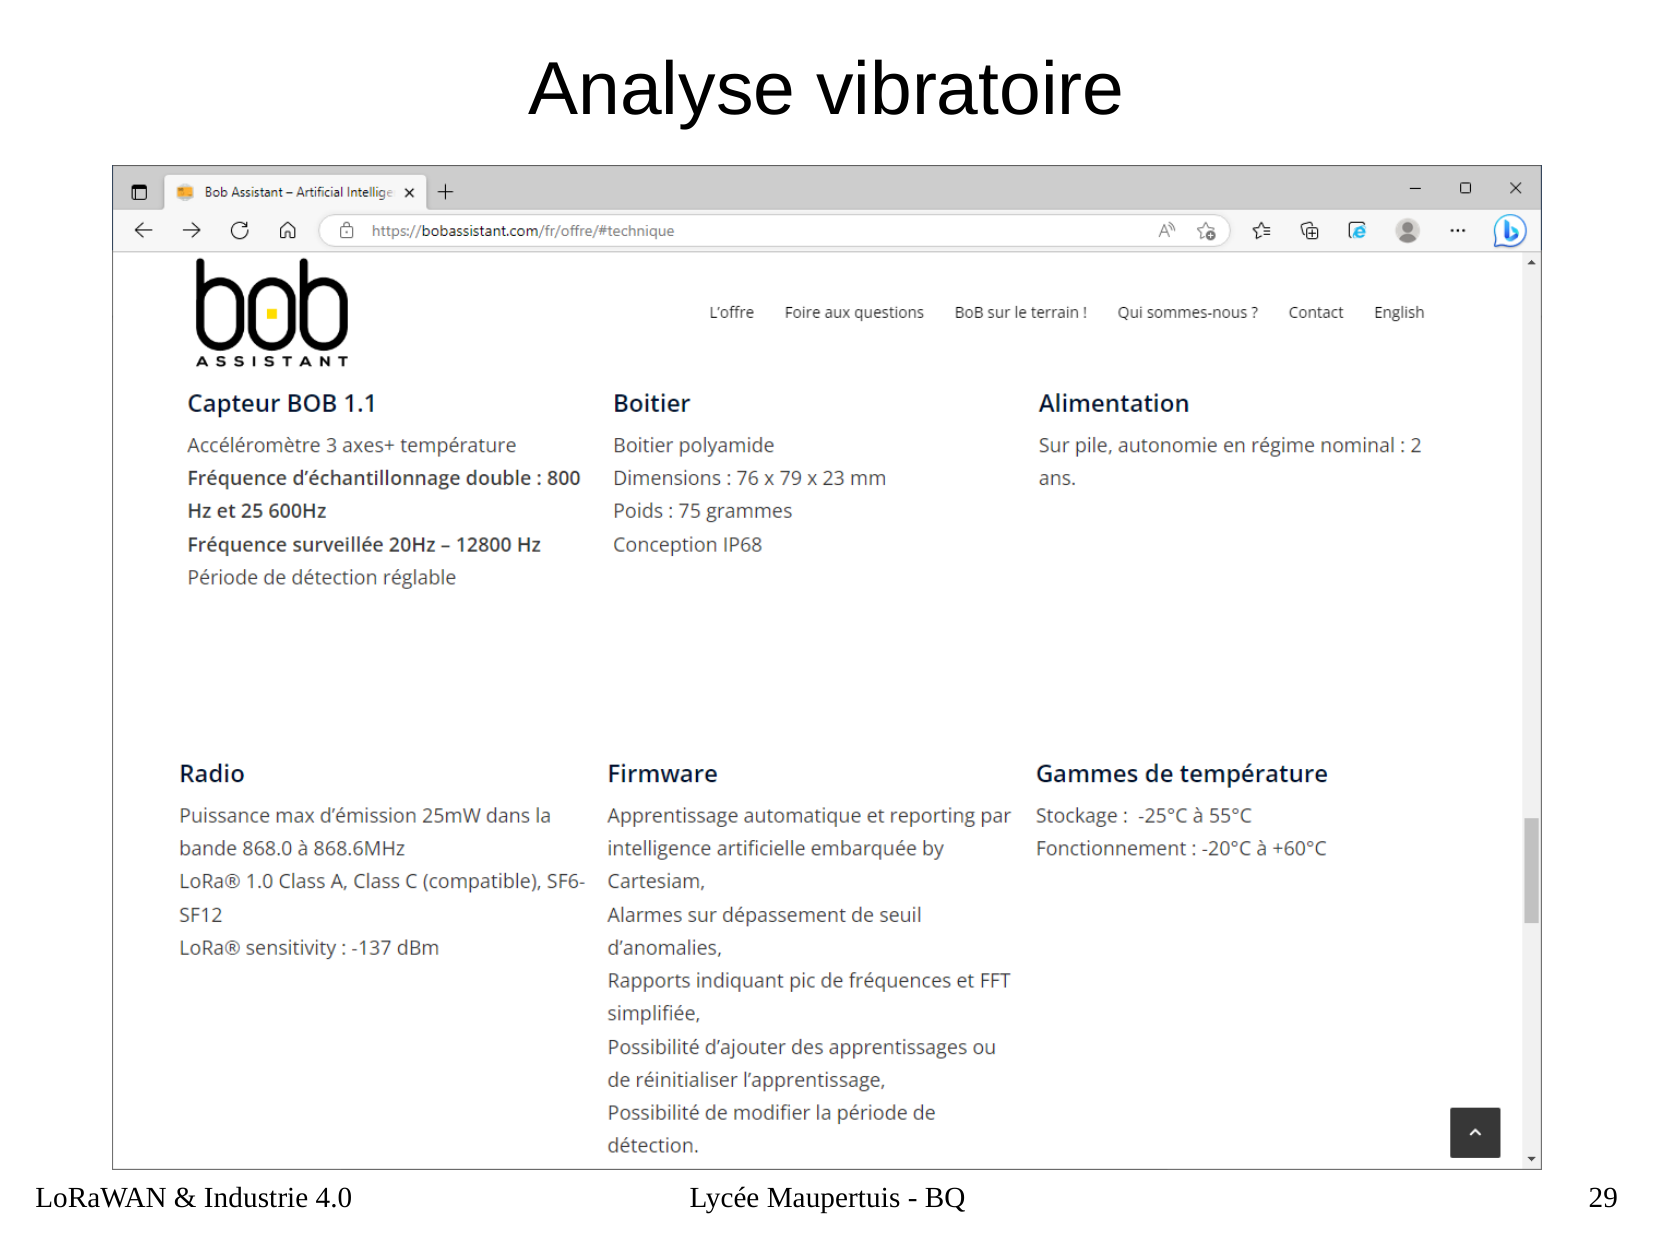

# Analyse vibratoire
LoRaWAN & Industrie 4.0
Lycée Maupertuis - BQ
29